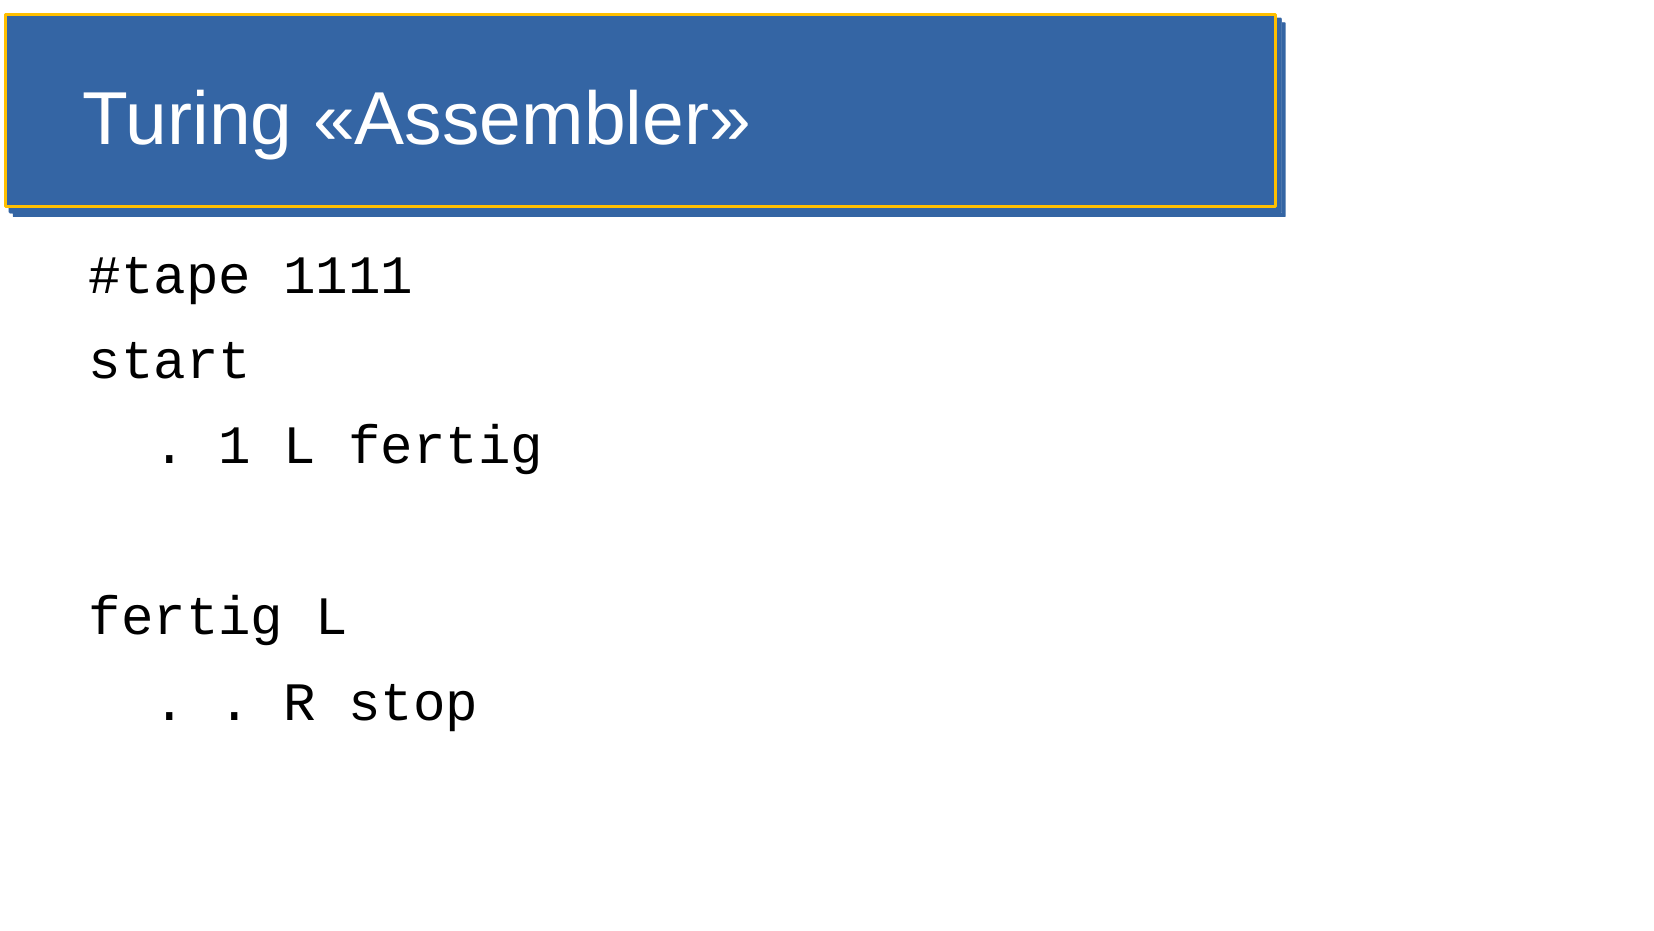

# Turing «Assembler»
#tape 1111
start
 . 1 L fertig
fertig L
 . . R stop